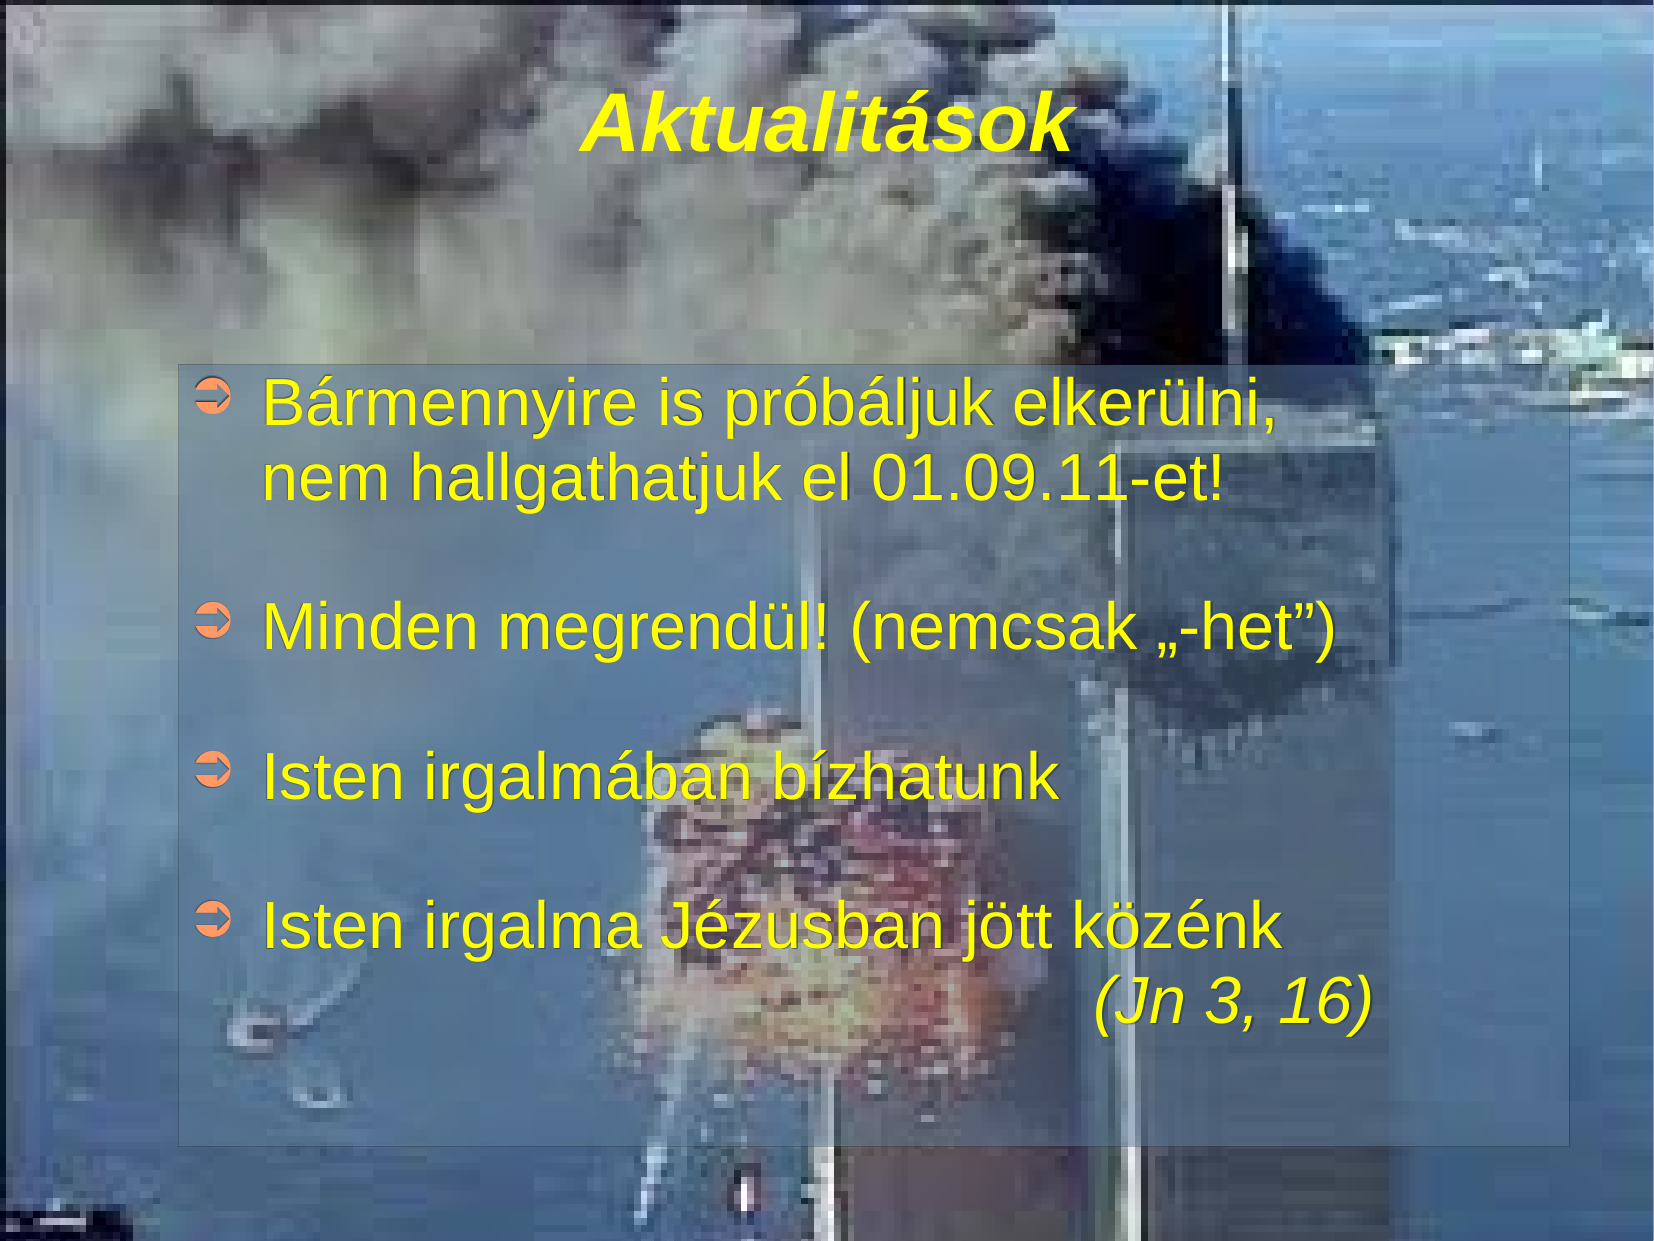

# Aktualitások
Bármennyire is próbáljuk elkerülni,
nem hallgathatjuk el 01.09.11-et!
Minden megrendül! (nemcsak „-het”)
Isten irgalmában bízhatunk
Isten irgalma Jézusban jött közénk
 (Jn 3, 16)